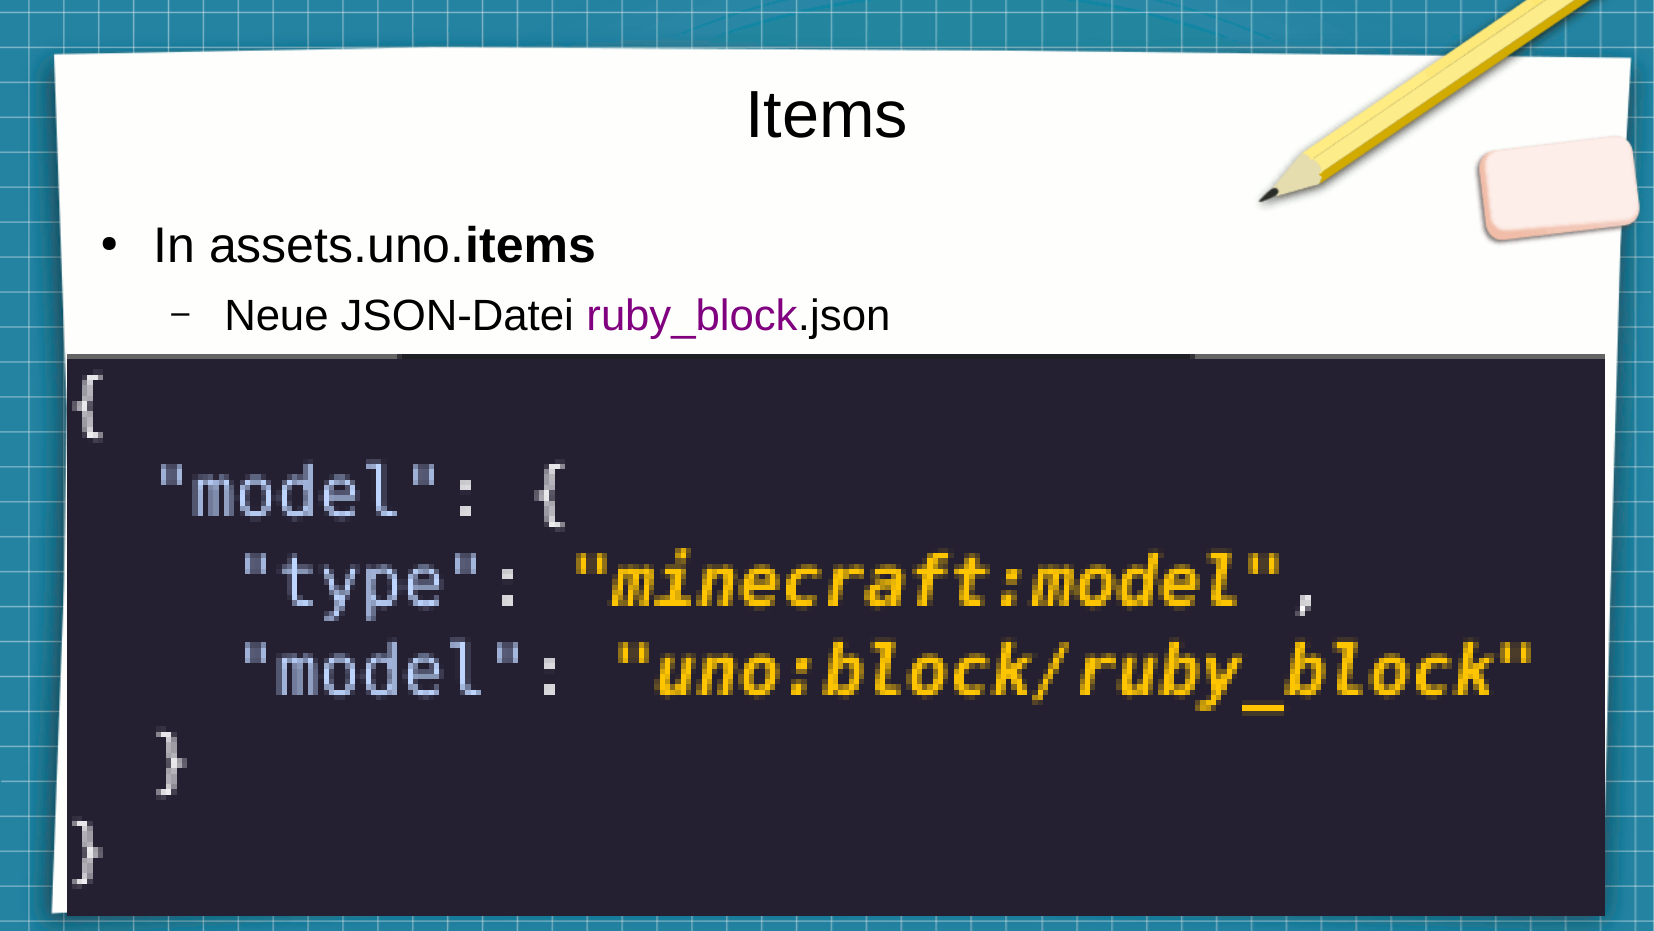

# Items
In assets.uno.items
Neue JSON-Datei ruby_block.json